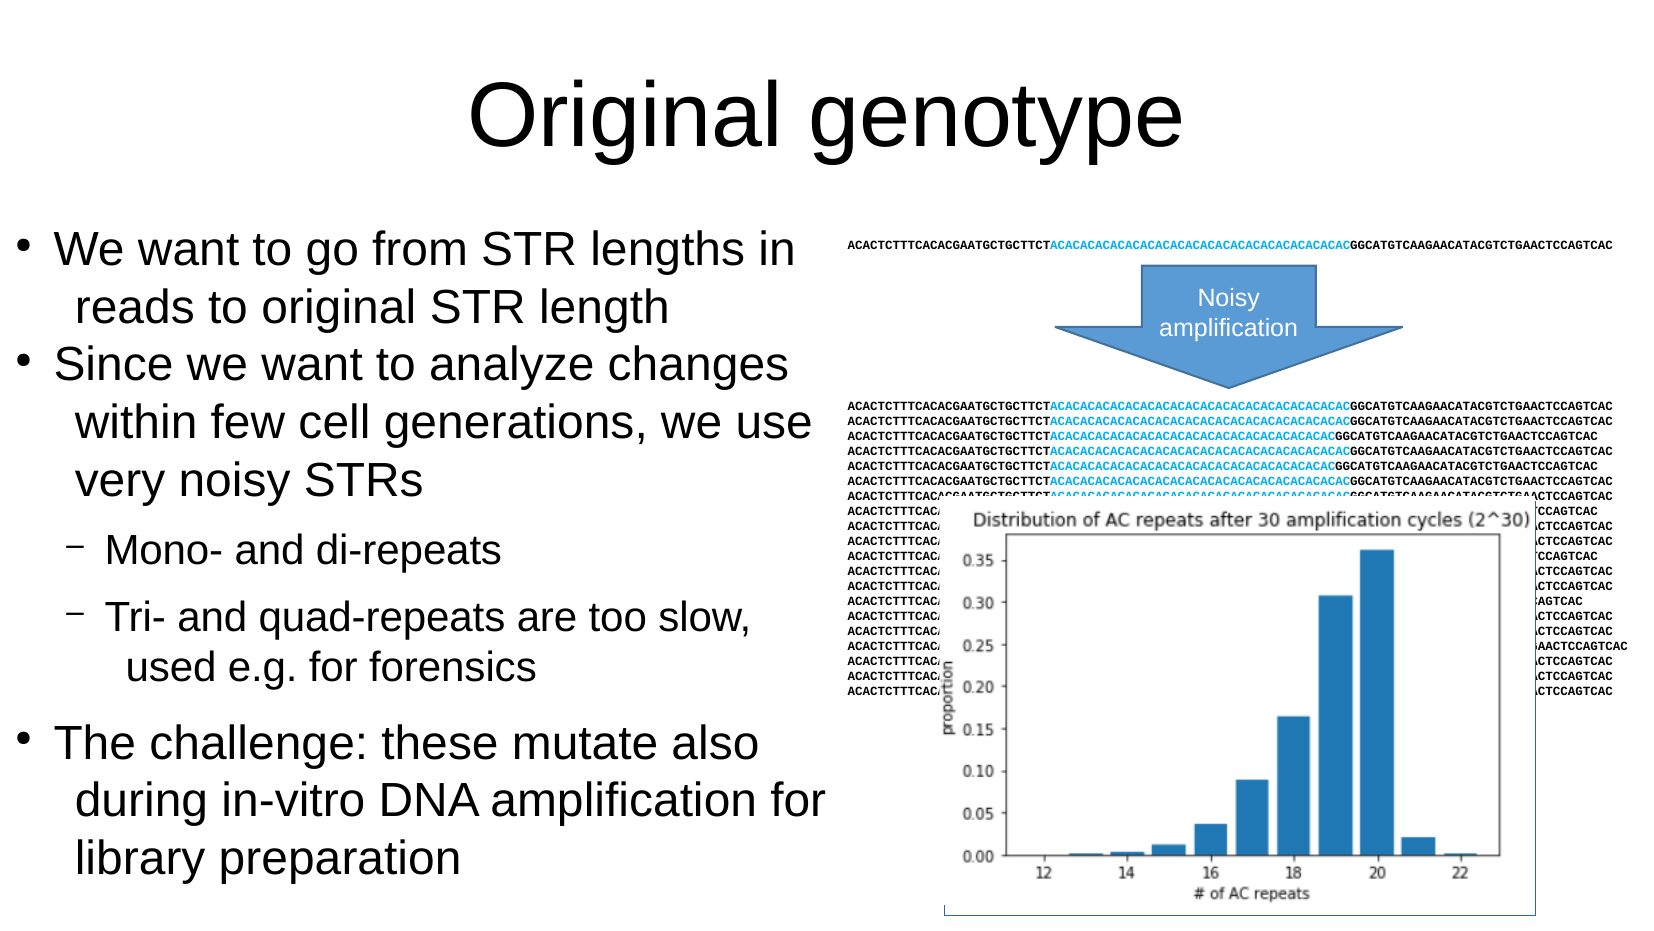

# Original genotype
We want to go from STR lengths in reads to original STR length
Since we want to analyze changes within few cell generations, we use very noisy STRs
Mono- and di-repeats
Tri- and quad-repeats are too slow, used e.g. for forensics
The challenge: these mutate also during in-vitro DNA amplification for library preparation
ACACTCTTTCACACGAATGCTGCTTCTACACACACACACACACACACACACACACACACACACACACGGCATGTCAAGAACATACGTCTGAACTCCAGTCAC
Noisy amplification
ACACTCTTTCACACGAATGCTGCTTCTACACACACACACACACACACACACACACACACACACACACGGCATGTCAAGAACATACGTCTGAACTCCAGTCAC
ACACTCTTTCACACGAATGCTGCTTCTACACACACACACACACACACACACACACACACACACACACGGCATGTCAAGAACATACGTCTGAACTCCAGTCAC
ACACTCTTTCACACGAATGCTGCTTCTACACACACACACACACACACACACACACACACACACACGGCATGTCAAGAACATACGTCTGAACTCCAGTCAC
ACACTCTTTCACACGAATGCTGCTTCTACACACACACACACACACACACACACACACACACACACACGGCATGTCAAGAACATACGTCTGAACTCCAGTCAC
ACACTCTTTCACACGAATGCTGCTTCTACACACACACACACACACACACACACACACACACACACGGCATGTCAAGAACATACGTCTGAACTCCAGTCAC
ACACTCTTTCACACGAATGCTGCTTCTACACACACACACACACACACACACACACACACACACACACGGCATGTCAAGAACATACGTCTGAACTCCAGTCAC
ACACTCTTTCACACGAATGCTGCTTCTACACACACACACACACACACACACACACACACACACACACGGCATGTCAAGAACATACGTCTGAACTCCAGTCAC
ACACTCTTTCACACGAATGCTGCTTCTACACACACACACACACACACACACACACACACACACACGGCATGTCAAGAACATACGTCTGAACTCCAGTCAC
ACACTCTTTCACACGAATGCTGCTTCTACACACACACACACACACACACACACACACACACACACACGGCATGTCAAGAACATACGTCTGAACTCCAGTCAC
ACACTCTTTCACACGAATGCTGCTTCTACACACACACACACACACACACACACACACACACACACACGGCATGTCAAGAACATACGTCTGAACTCCAGTCAC
ACACTCTTTCACACGAATGCTGCTTCTACACACACACACACACACACACACACACACACACACACGGCATGTCAAGAACATACGTCTGAACTCCAGTCAC
ACACTCTTTCACACGAATGCTGCTTCTACACACACACACACACACACACACACACACACACACACACGGCATGTCAAGAACATACGTCTGAACTCCAGTCAC
ACACTCTTTCACACGAATGCTGCTTCTACACACACACACACACACACACACACACACACACACACACGGCATGTCAAGAACATACGTCTGAACTCCAGTCAC
ACACTCTTTCACACGAATGCTGCTTCTACACACACACACACACACACACACACACACACACACGGCATGTCAAGAACATACGTCTGAACTCCAGTCAC
ACACTCTTTCACACGAATGCTGCTTCTACACACACACACACACACACACACACACACACACACACACGGCATGTCAAGAACATACGTCTGAACTCCAGTCAC
ACACTCTTTCACACGAATGCTGCTTCTACACACACACACACACACACACACACACACACACACACACGGCATGTCAAGAACATACGTCTGAACTCCAGTCAC
ACACTCTTTCACACGAATGCTGCTTCTACACACACACACACACACACACACACACACACACACACACACGGCATGTCAAGAACATACGTCTGAACTCCAGTCAC
ACACTCTTTCACACGAATGCTGCTTCTACACACACACACACACACACACACACACACACACACACACGGCATGTCAAGAACATACGTCTGAACTCCAGTCAC
ACACTCTTTCACACGAATGCTGCTTCTACACACACACACACACACACACACACACACACACACACACGGCATGTCAAGAACATACGTCTGAACTCCAGTCAC
ACACTCTTTCACACGAATGCTGCTTCTACACACACACACACACACACACACACACACACACACACACGGCATGTCAAGAACATACGTCTGAACTCCAGTCAC